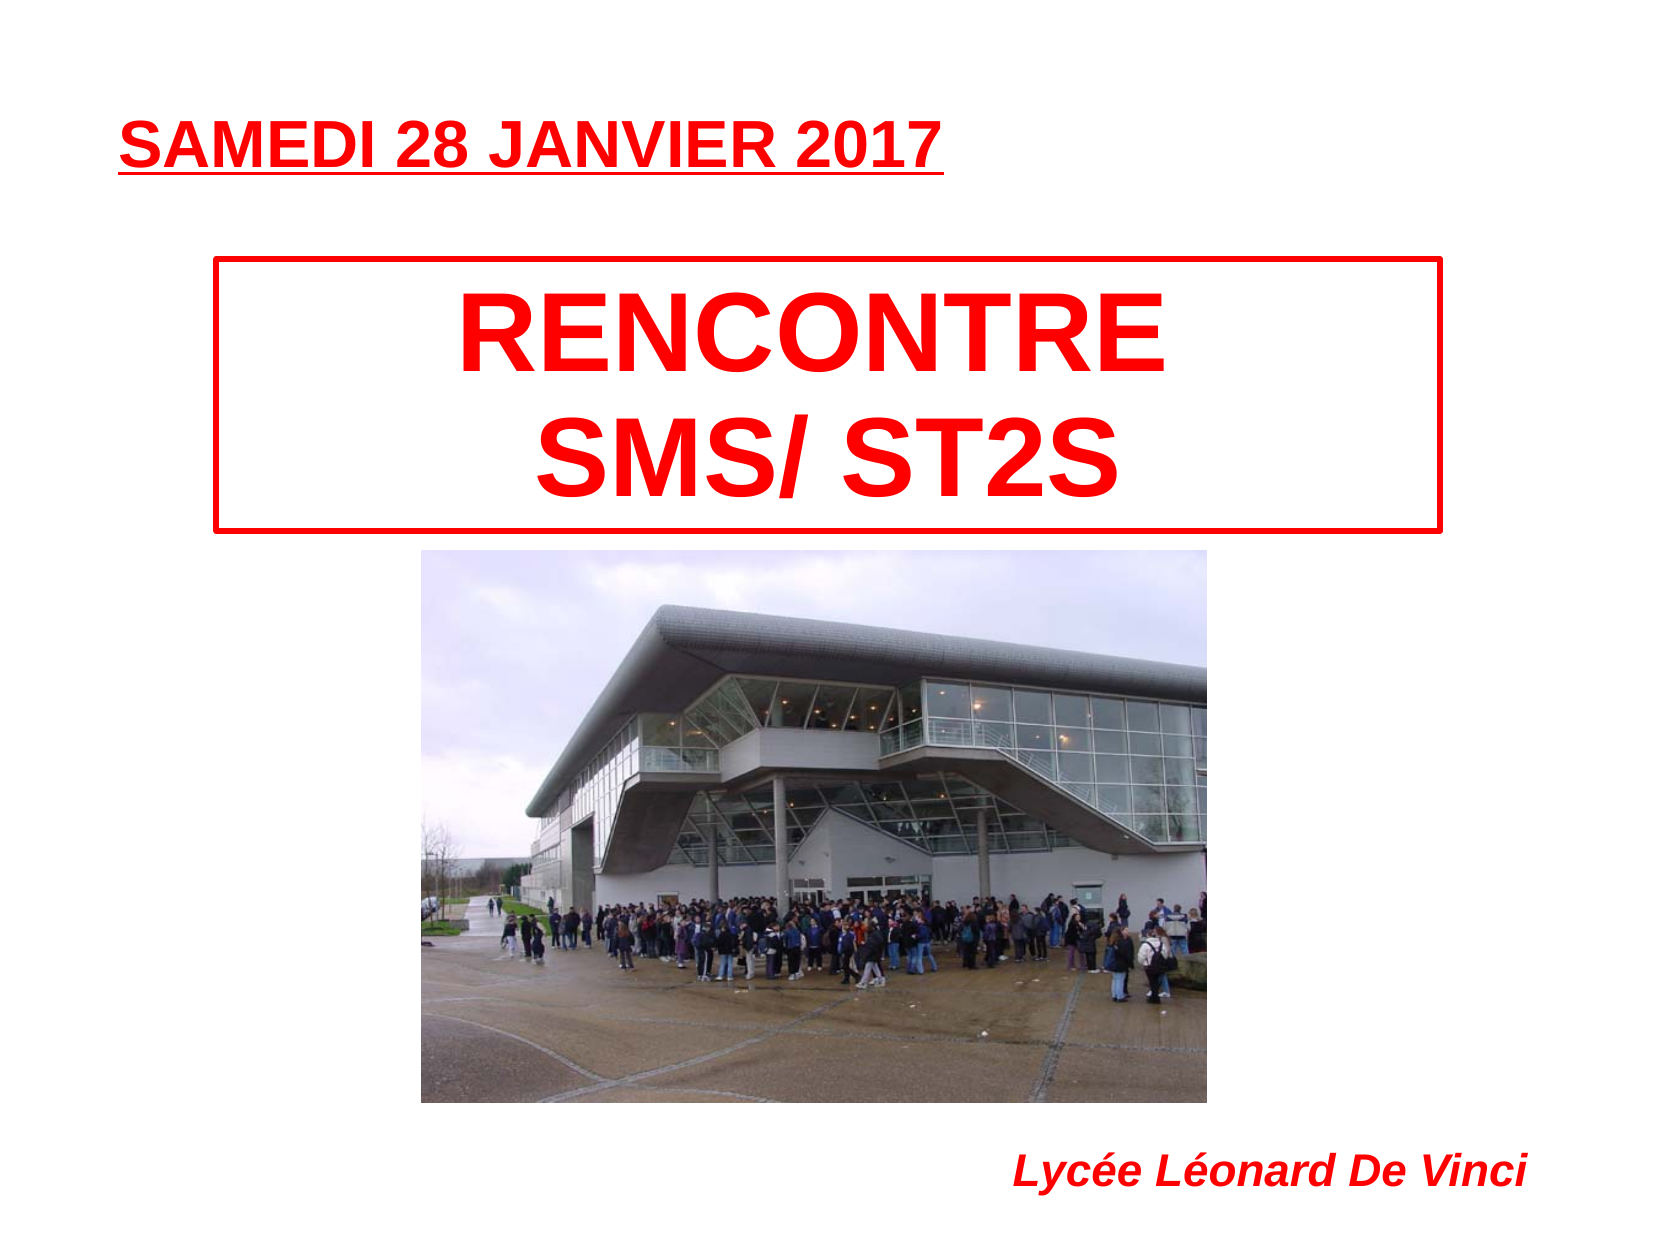

SAMEDI 28 JANVIER 2017
RENCONTRE
SMS/ ST2S
Lycée Léonard De Vinci